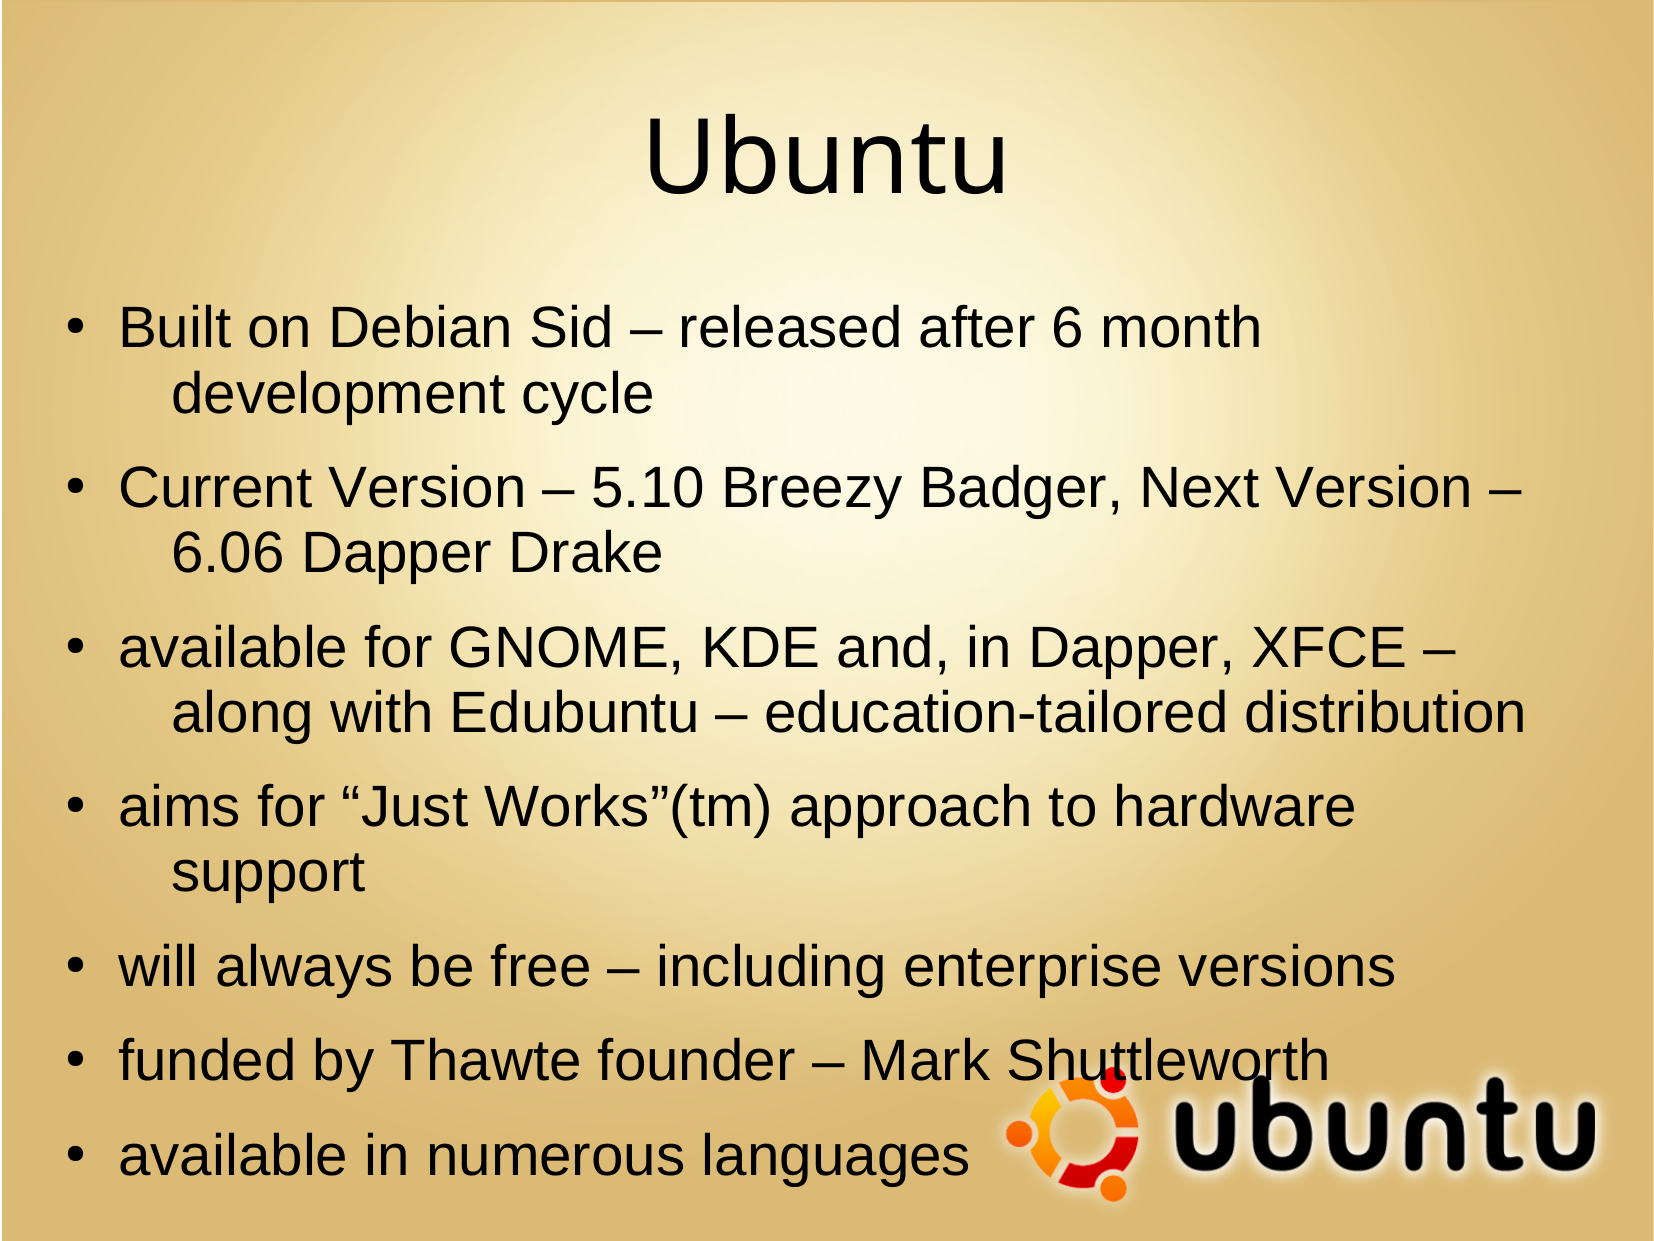

# Ubuntu
Built on Debian Sid – released after 6 month development cycle
Current Version – 5.10 Breezy Badger, Next Version – 6.06 Dapper Drake
available for GNOME, KDE and, in Dapper, XFCE – along with Edubuntu – education-tailored distribution
aims for “Just Works”(tm) approach to hardware support
will always be free – including enterprise versions
funded by Thawte founder – Mark Shuttleworth
available in numerous languages